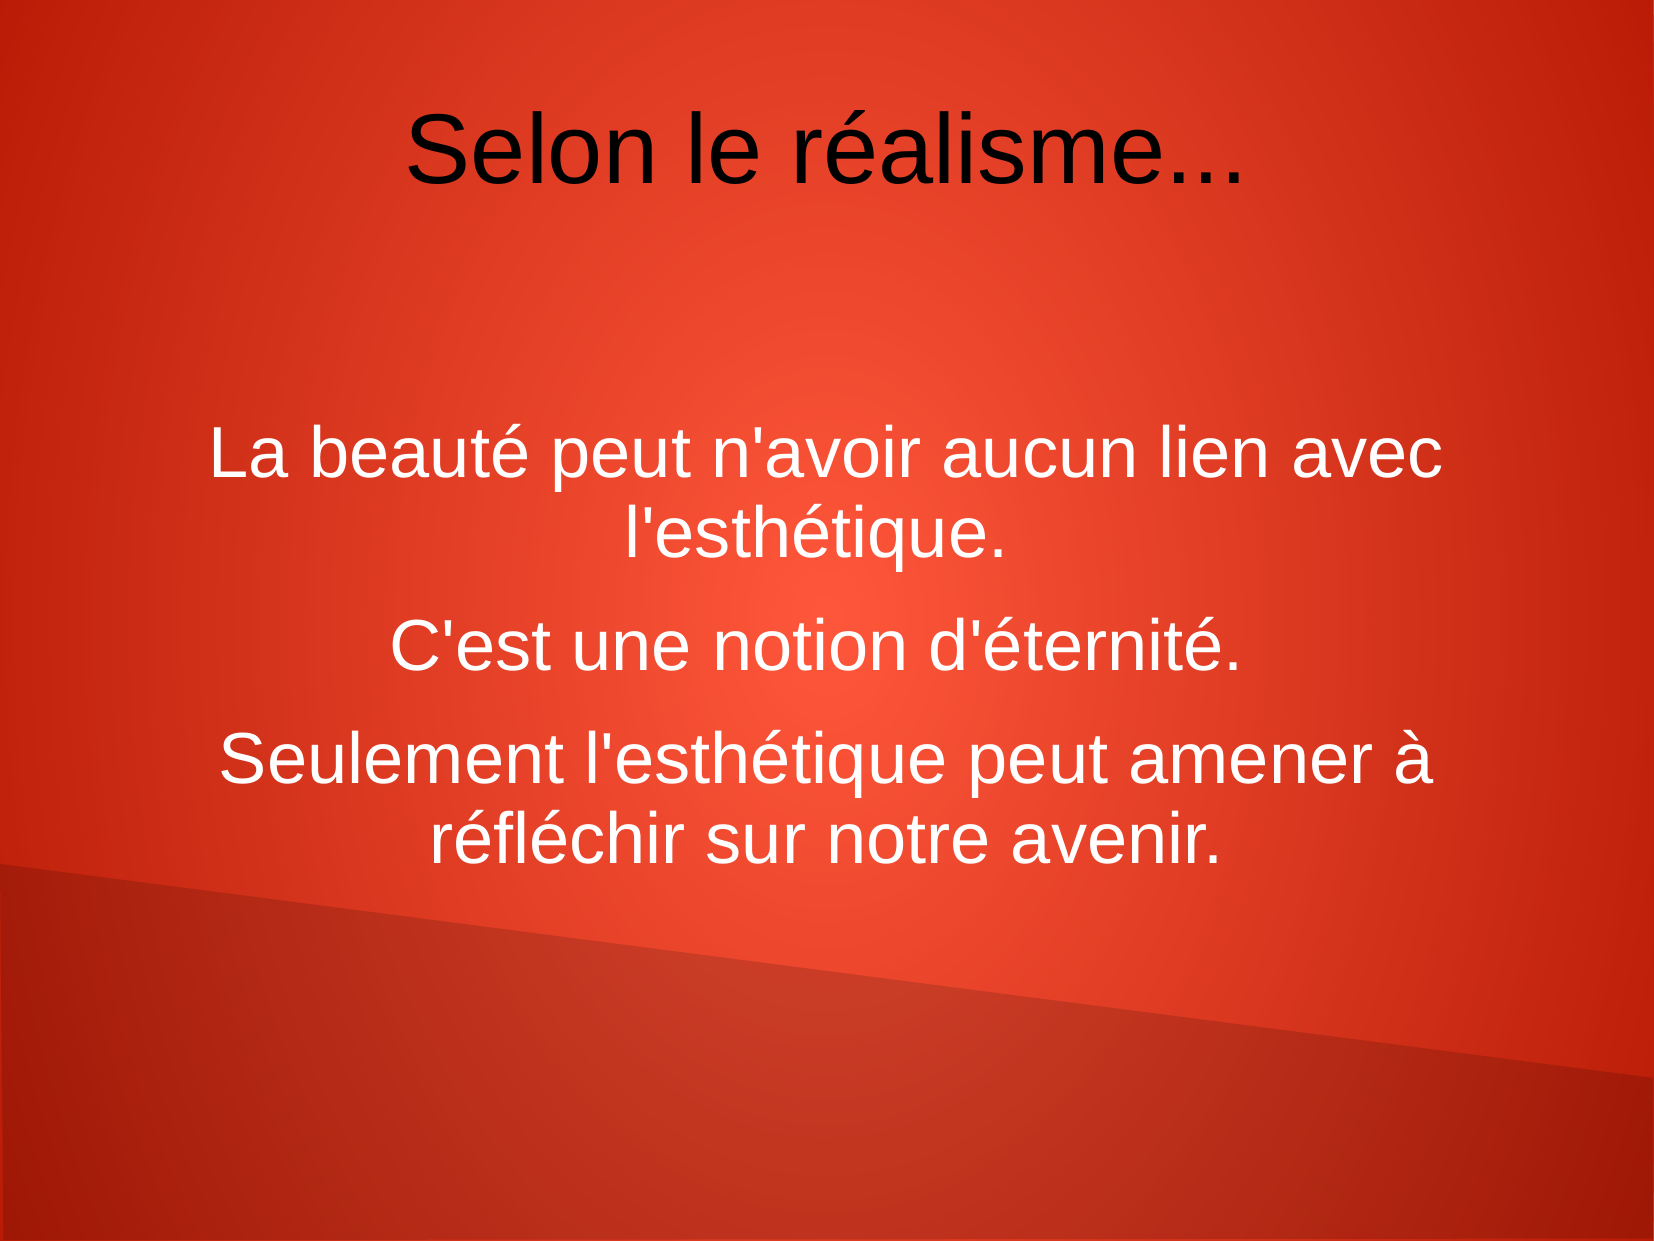

# Selon le réalisme...
La beauté peut n'avoir aucun lien avec l'esthétique.
C'est une notion d'éternité.
Seulement l'esthétique peut amener à réfléchir sur notre avenir.